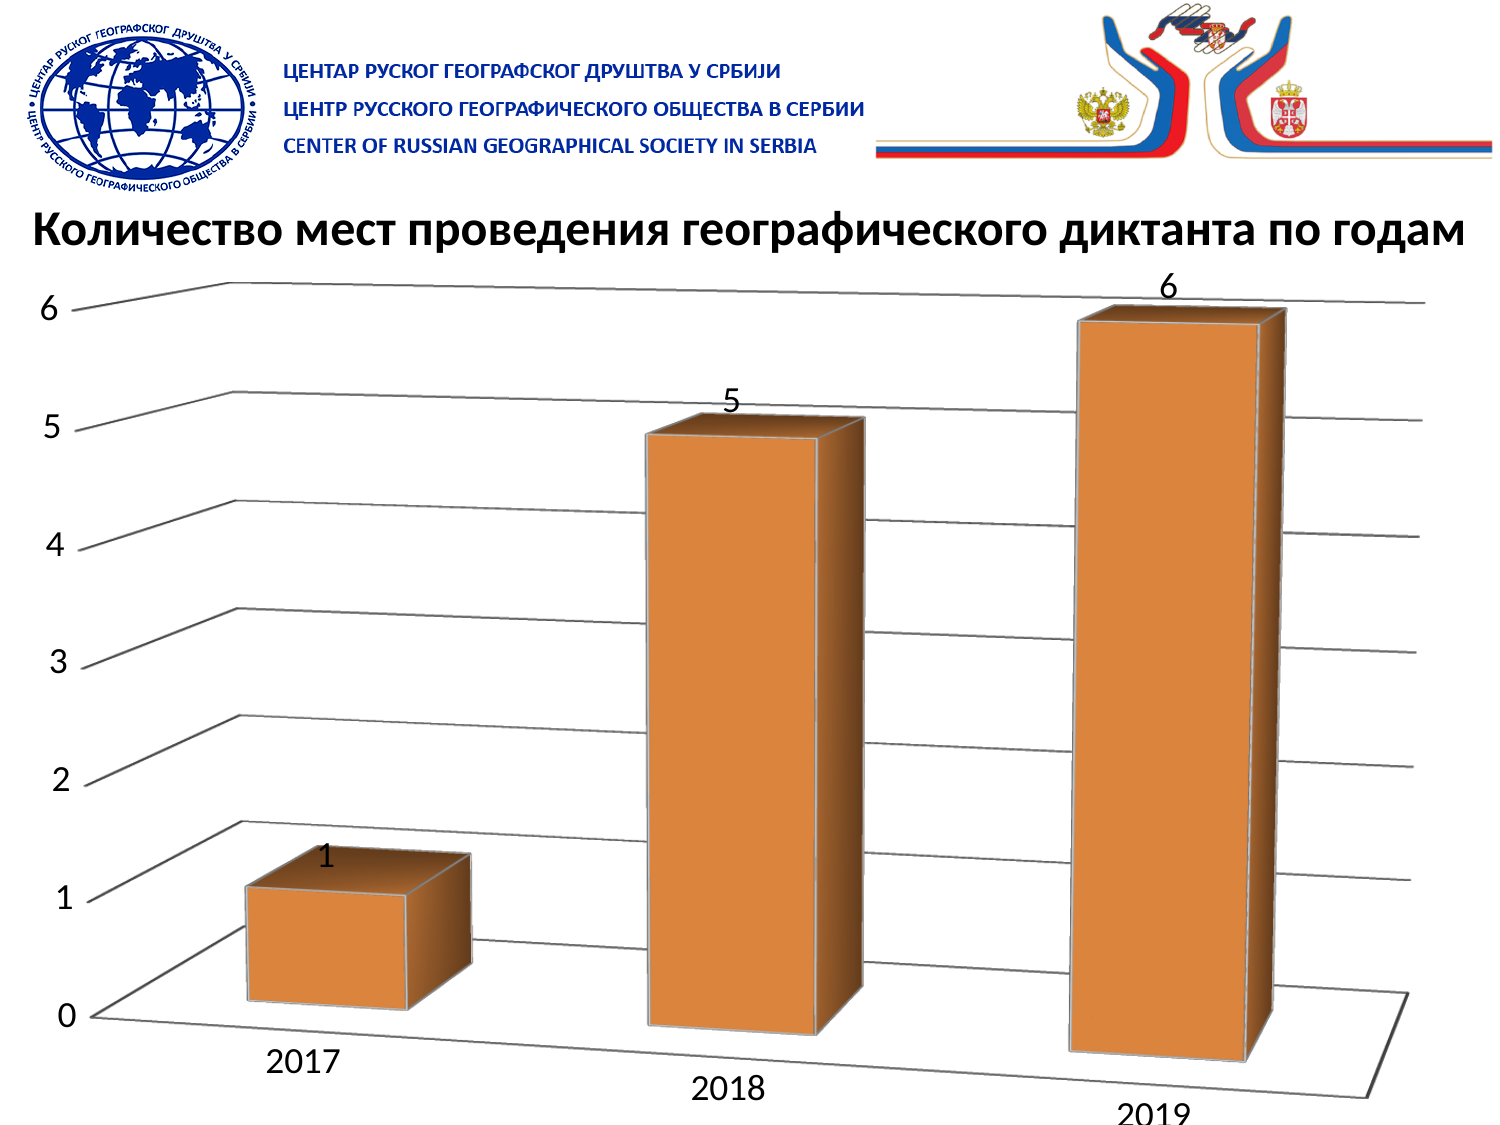

# Количество мест проведения географического диктанта по годам
[unsupported chart]